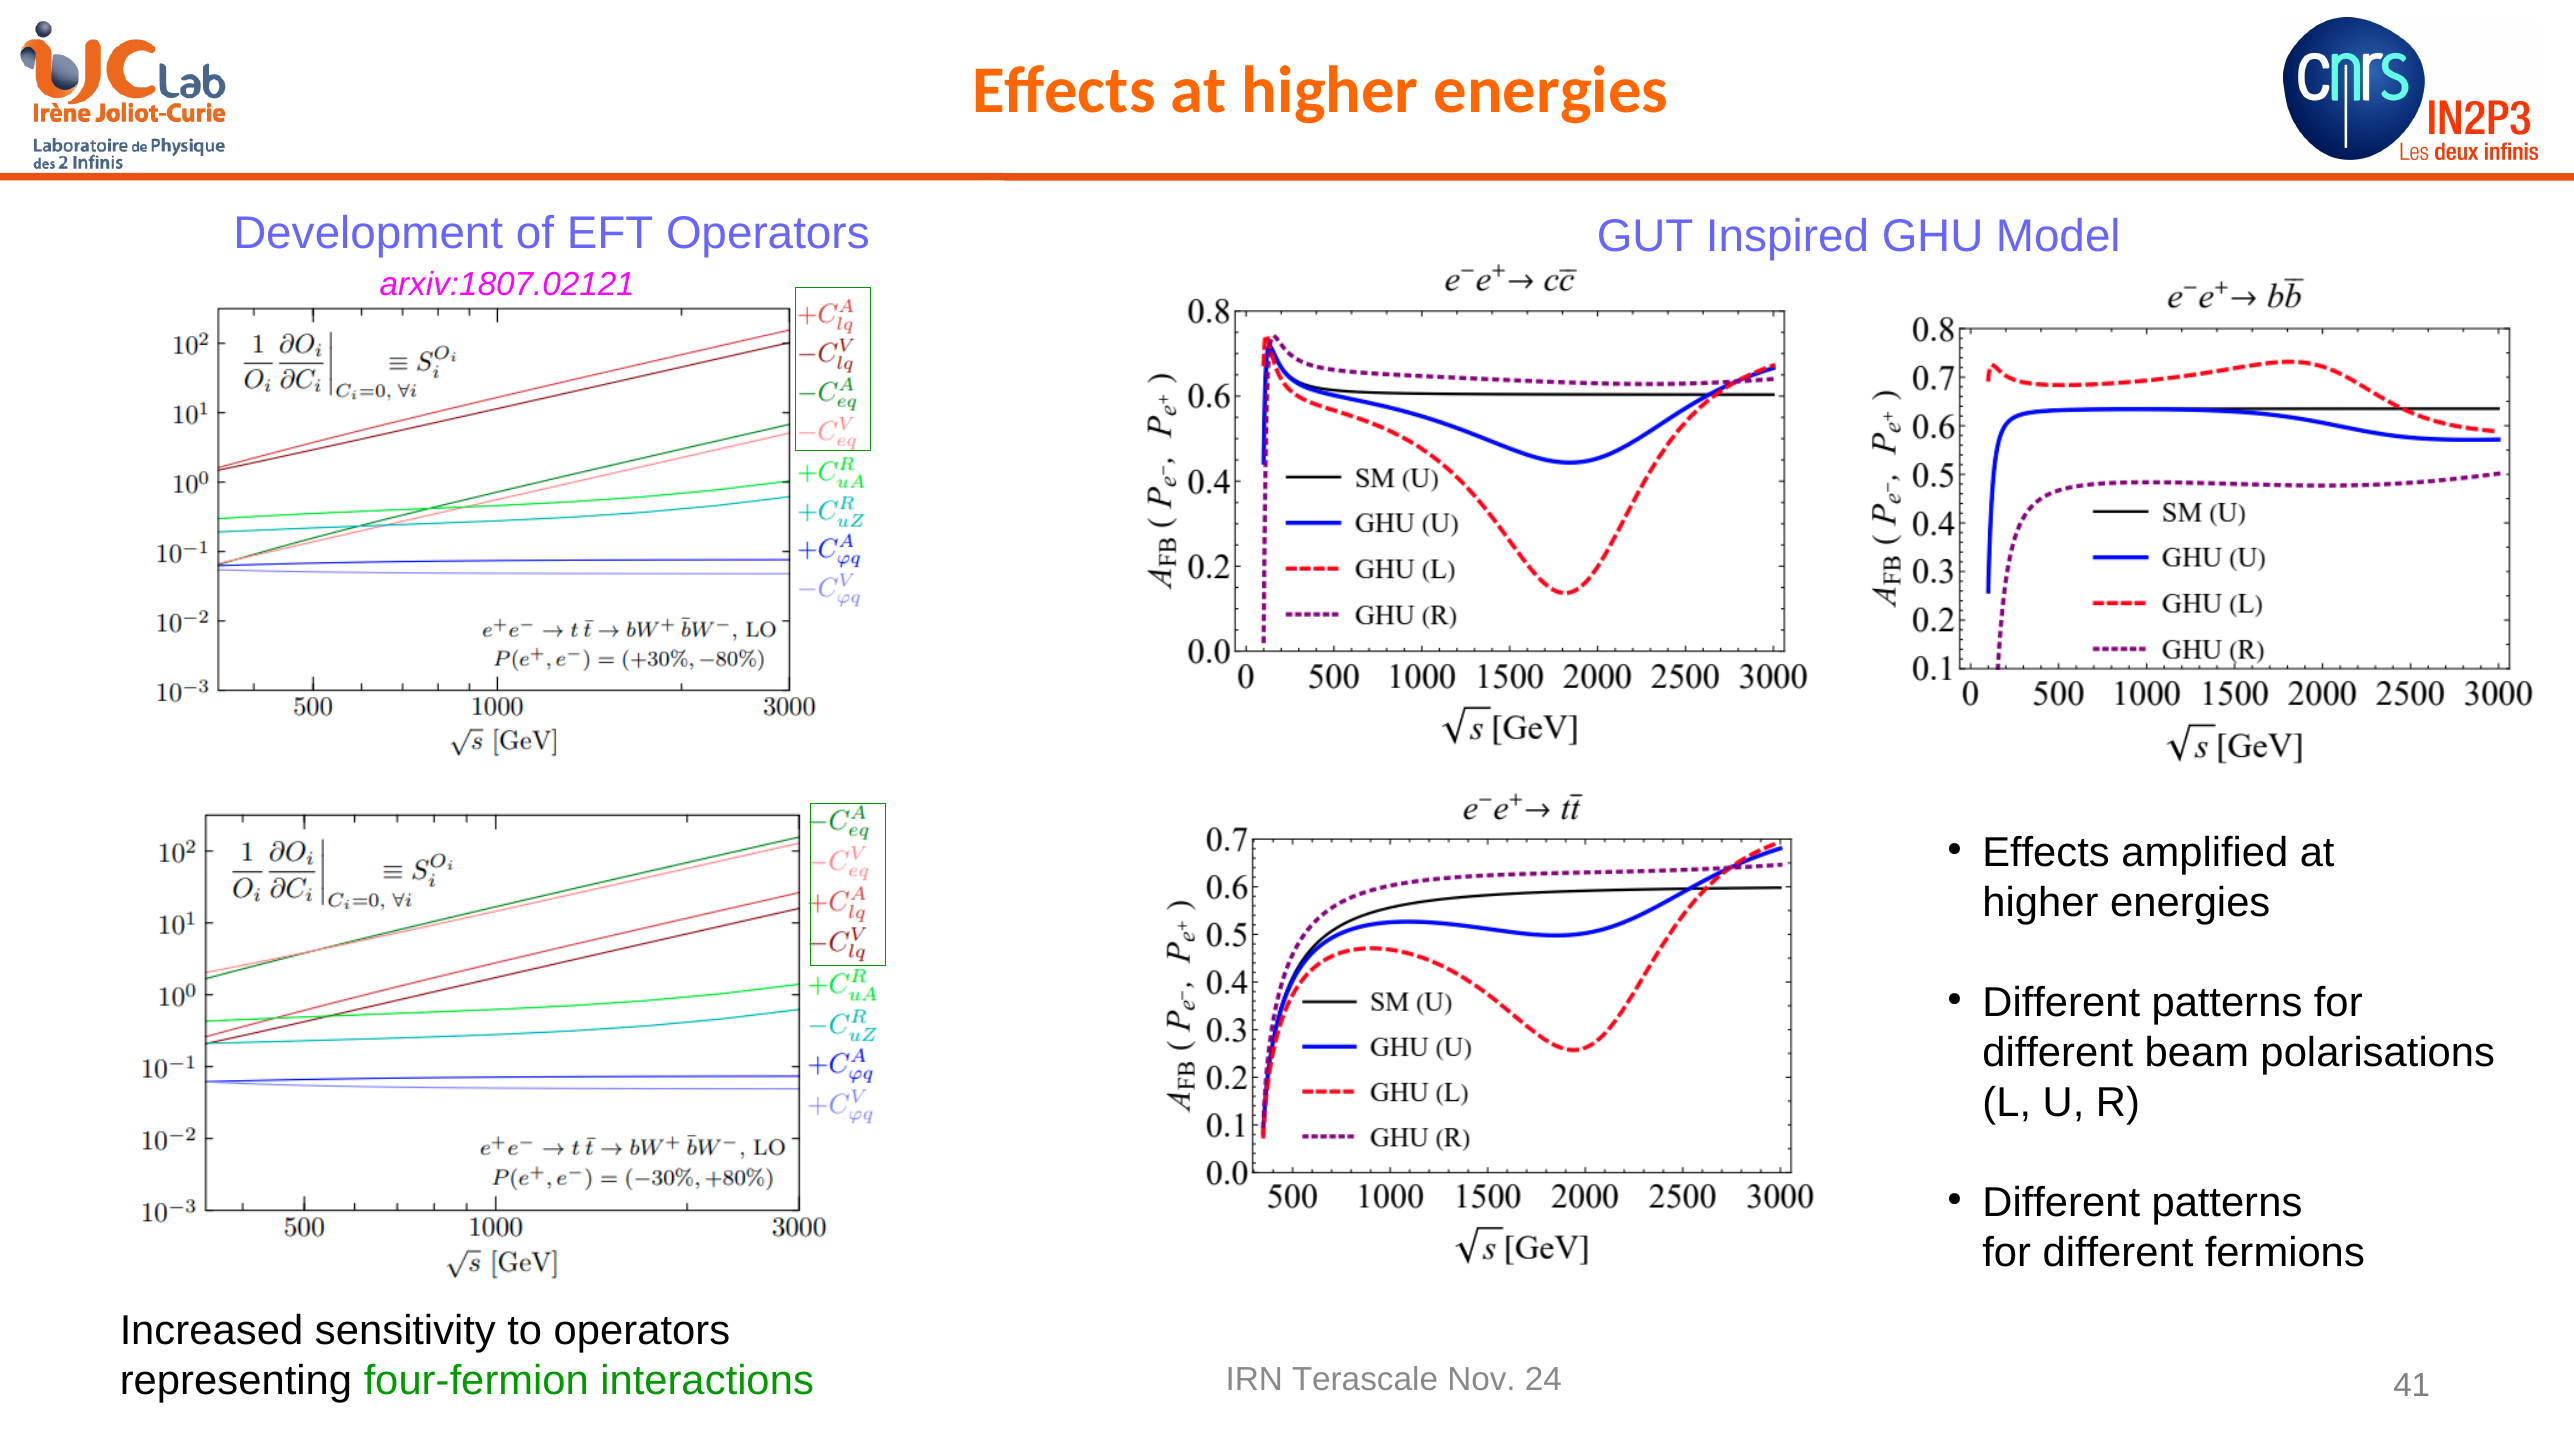

# Effects at higher energies
Development of EFT Operators
GUT Inspired GHU Model
arxiv:1807.02121
Effects amplified at
higher energies
Different patterns for
different beam polarisations
(L, U, R)
Different patterns
for different fermions
Increased sensitivity to operators
representing four-fermion interactions
41